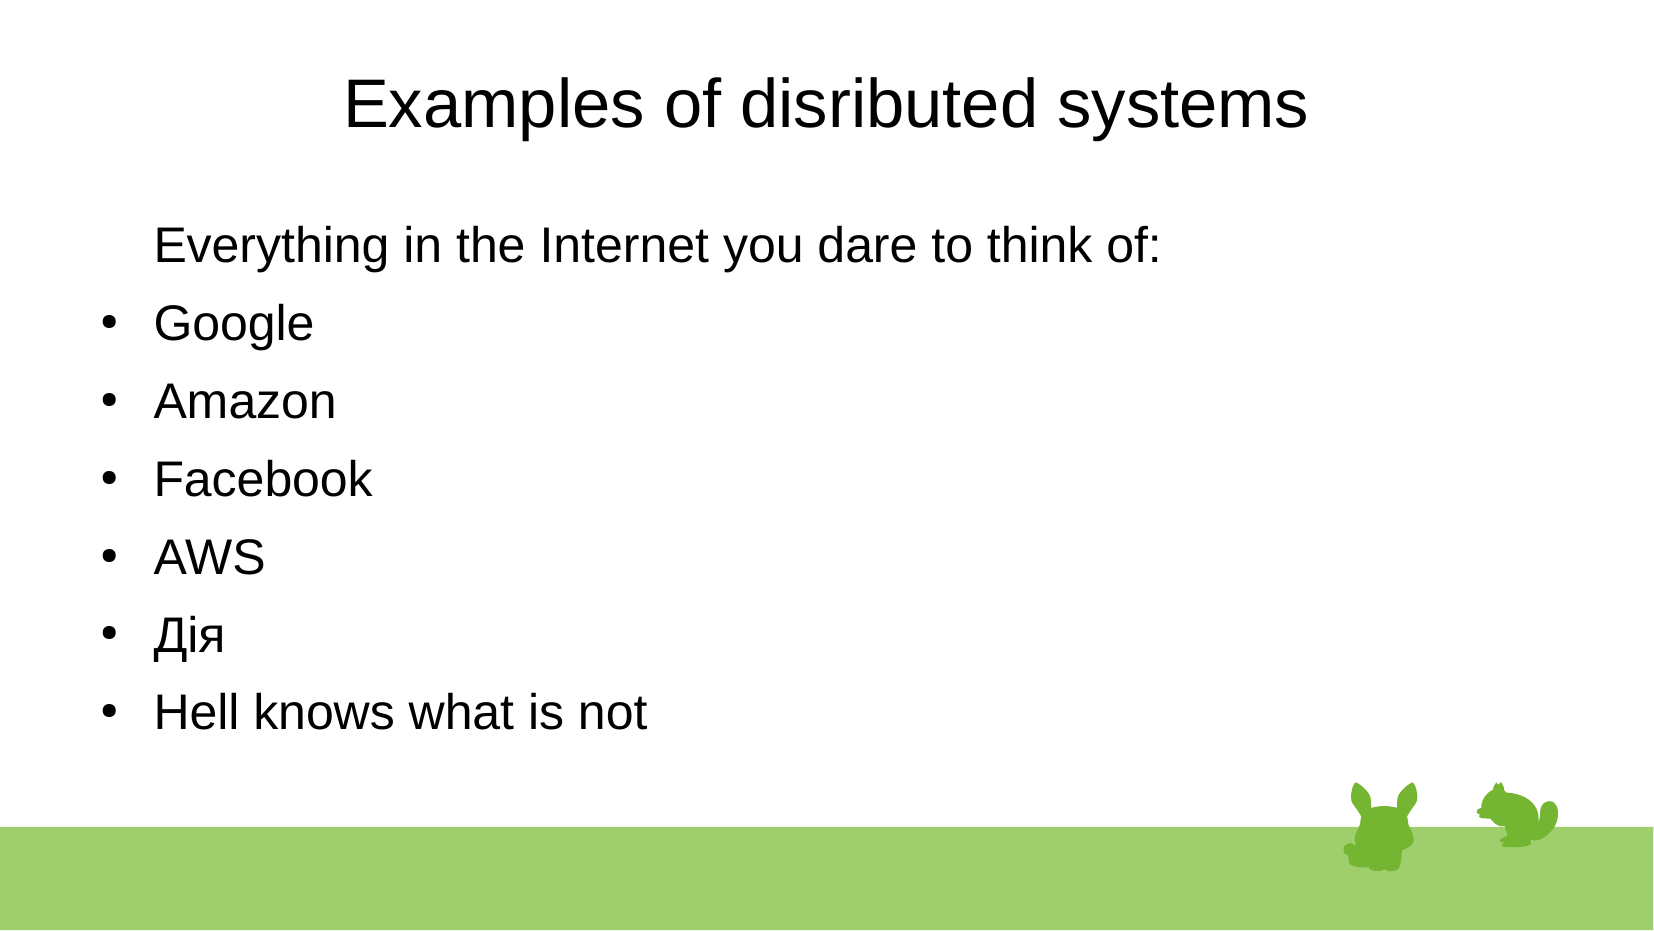

# Examples of disributed systems
Everything in the Internet you dare to think of:
Google
Amazon
Facebook
AWS
Дія
Hell knows what is not